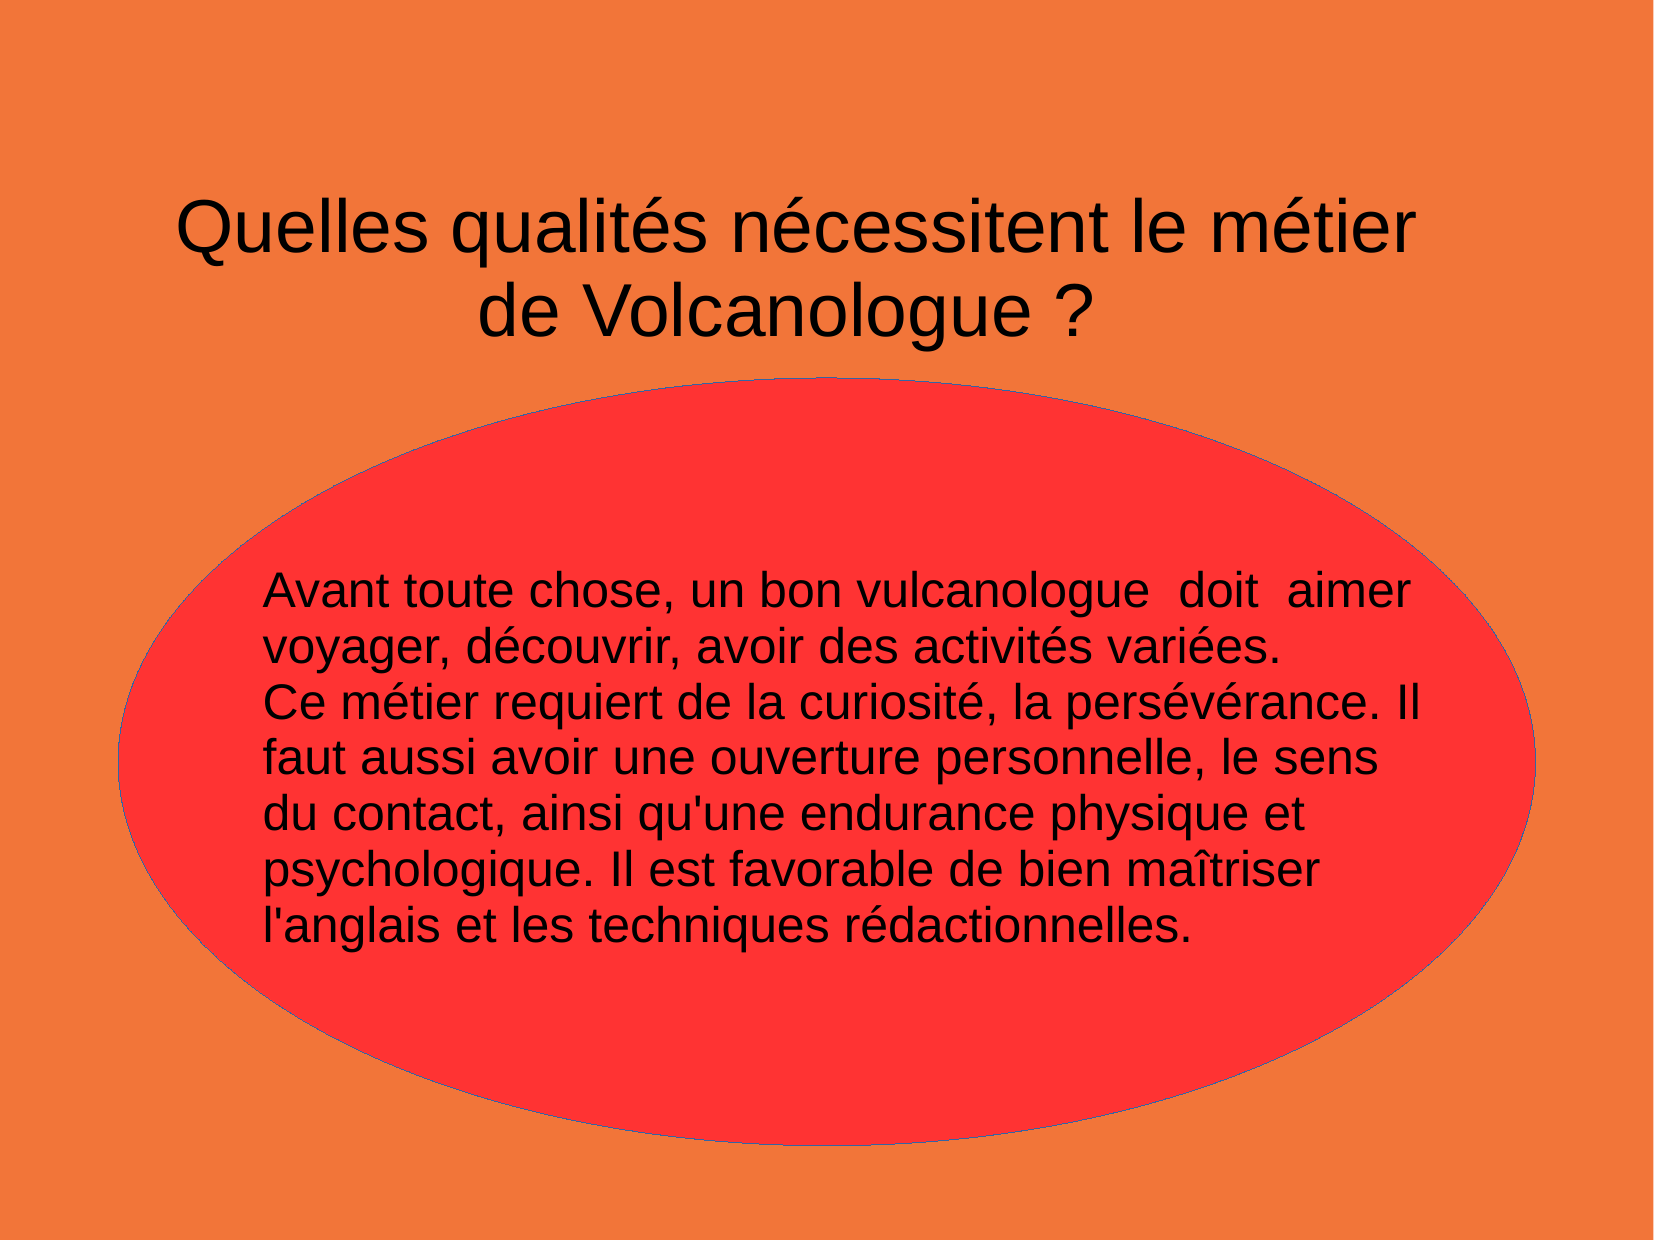

Quelles qualités nécessitent le métier de Volcanologue ?
Avant toute chose, un bon vulcanologue doit aimer voyager, découvrir, avoir des activités variées.
Ce métier requiert de la curiosité, la persévérance. Il faut aussi avoir une ouverture personnelle, le sens du contact, ainsi qu'une endurance physique et psychologique. Il est favorable de bien maîtriser l'anglais et les techniques rédactionnelles.